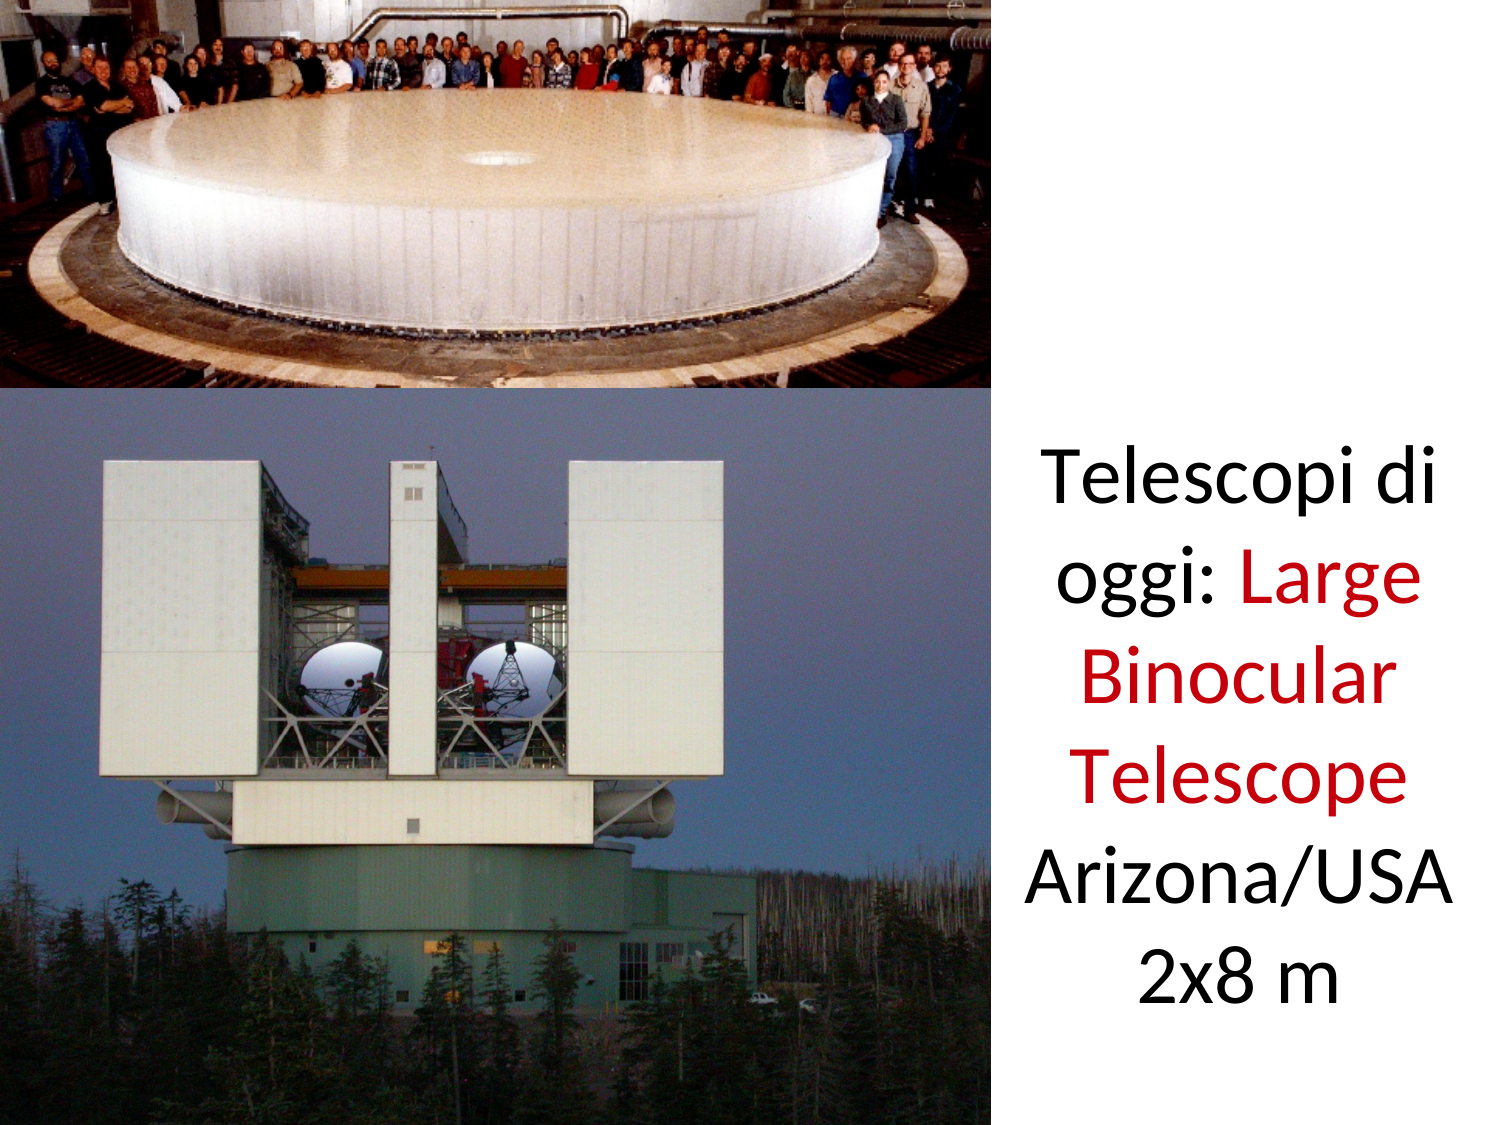

# Telescopi di oggi: Large Binocular Telescope Arizona/USA 2x8 m